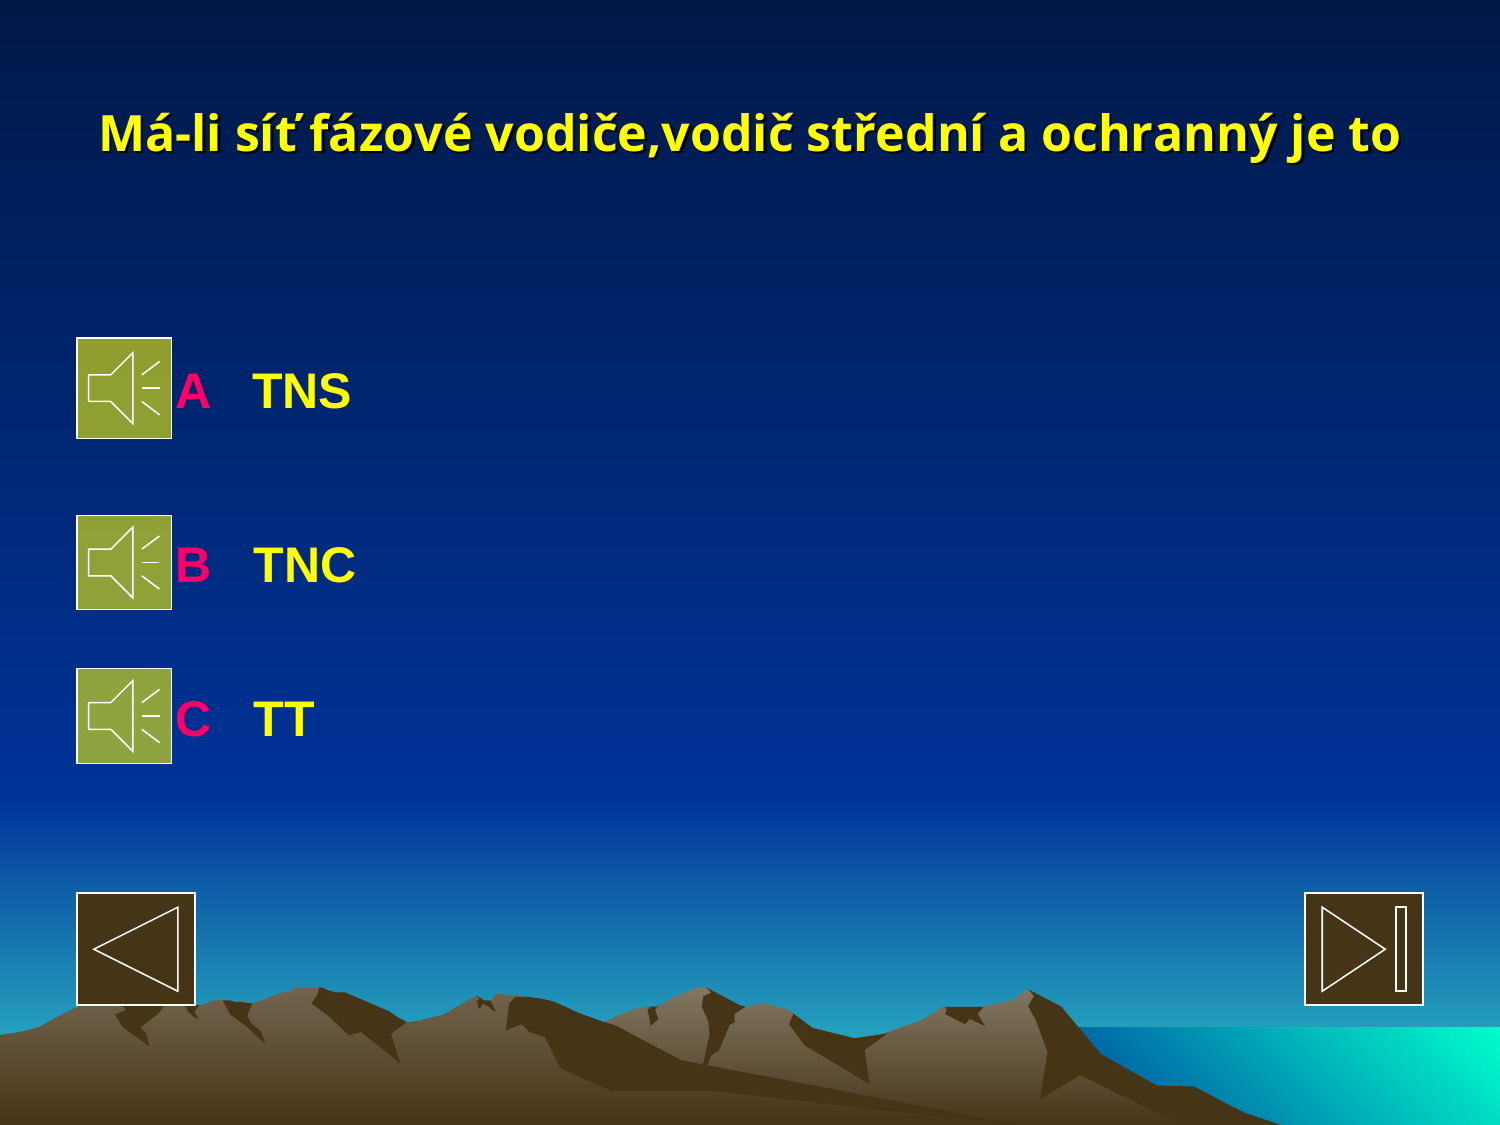

# Má-li síť fázové vodiče,vodič střední a ochranný je to
 A TNS
 B TNC
 C TT